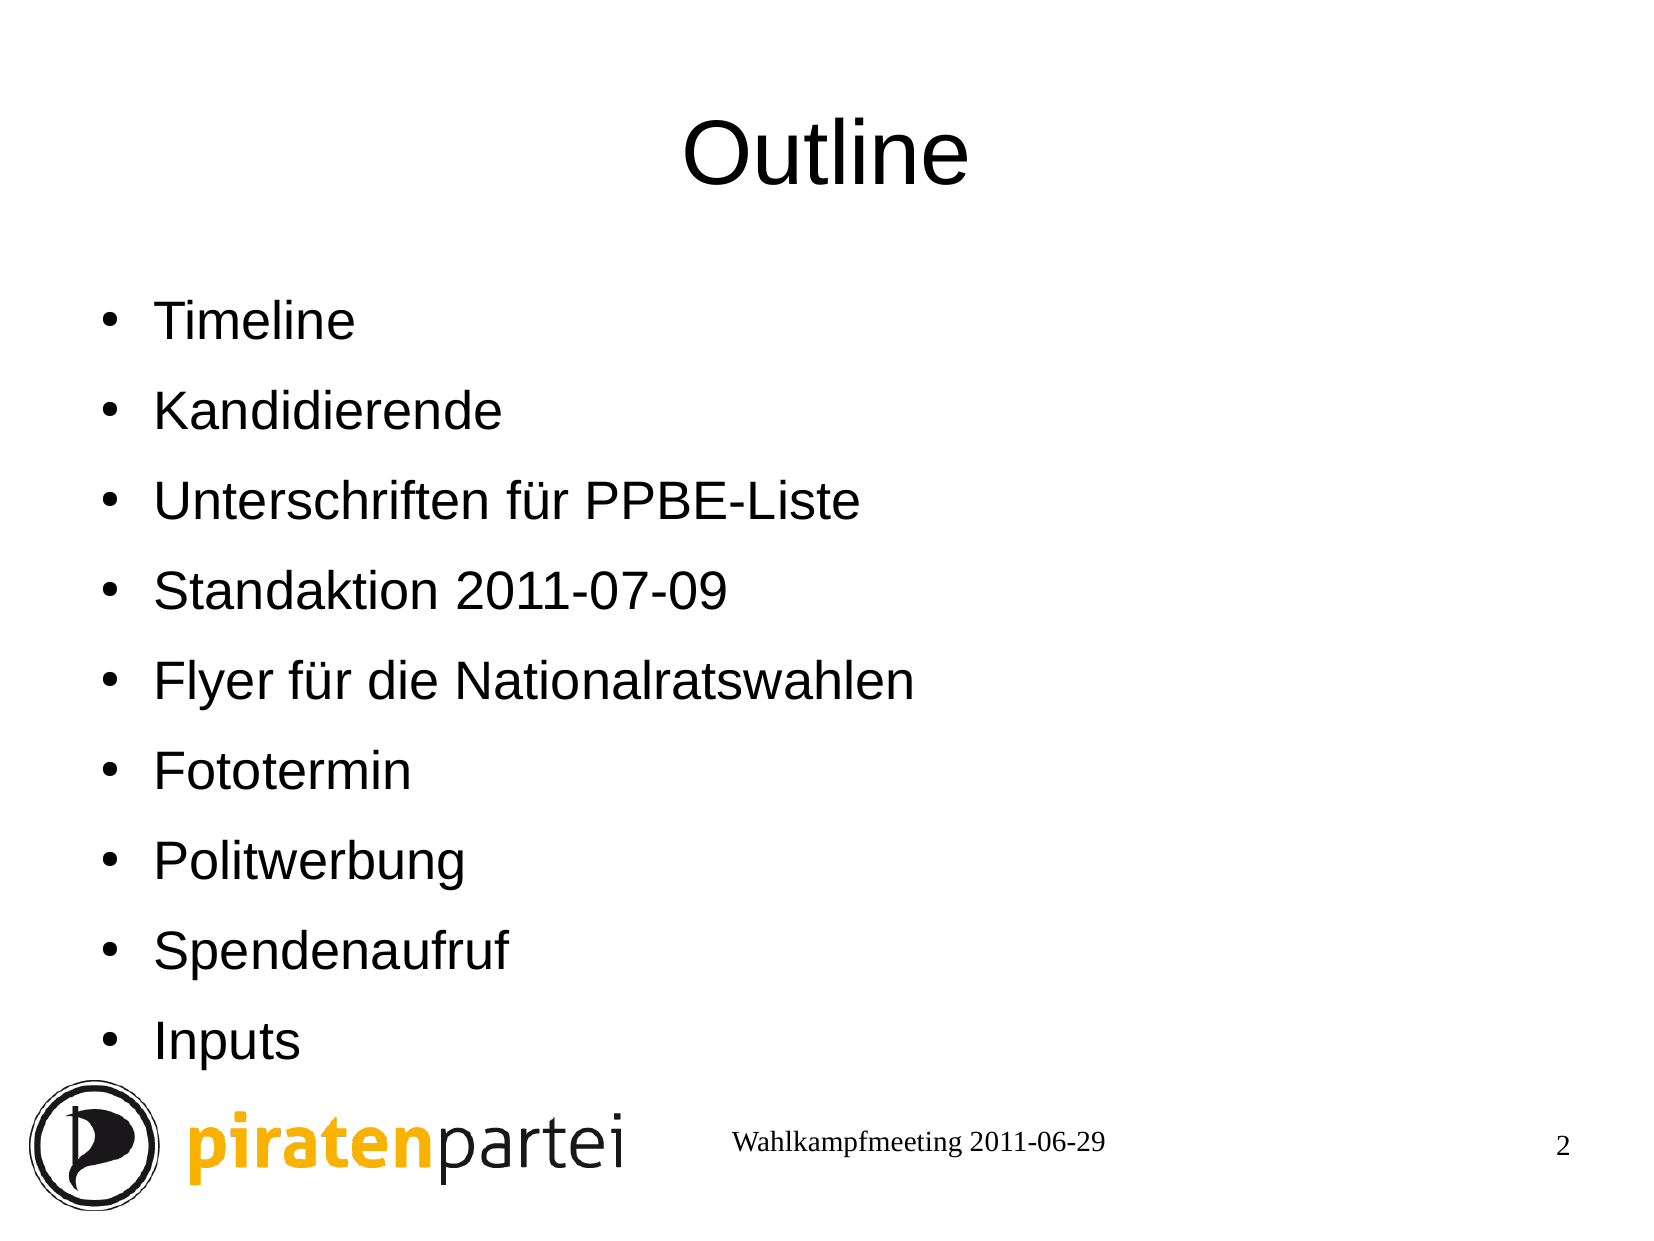

# Outline
Timeline
Kandidierende
Unterschriften für PPBE-Liste
Standaktion 2011-07-09
Flyer für die Nationalratswahlen
Fototermin
Politwerbung
Spendenaufruf
Inputs
Wahlkampfmeeting 2011-06-29
2